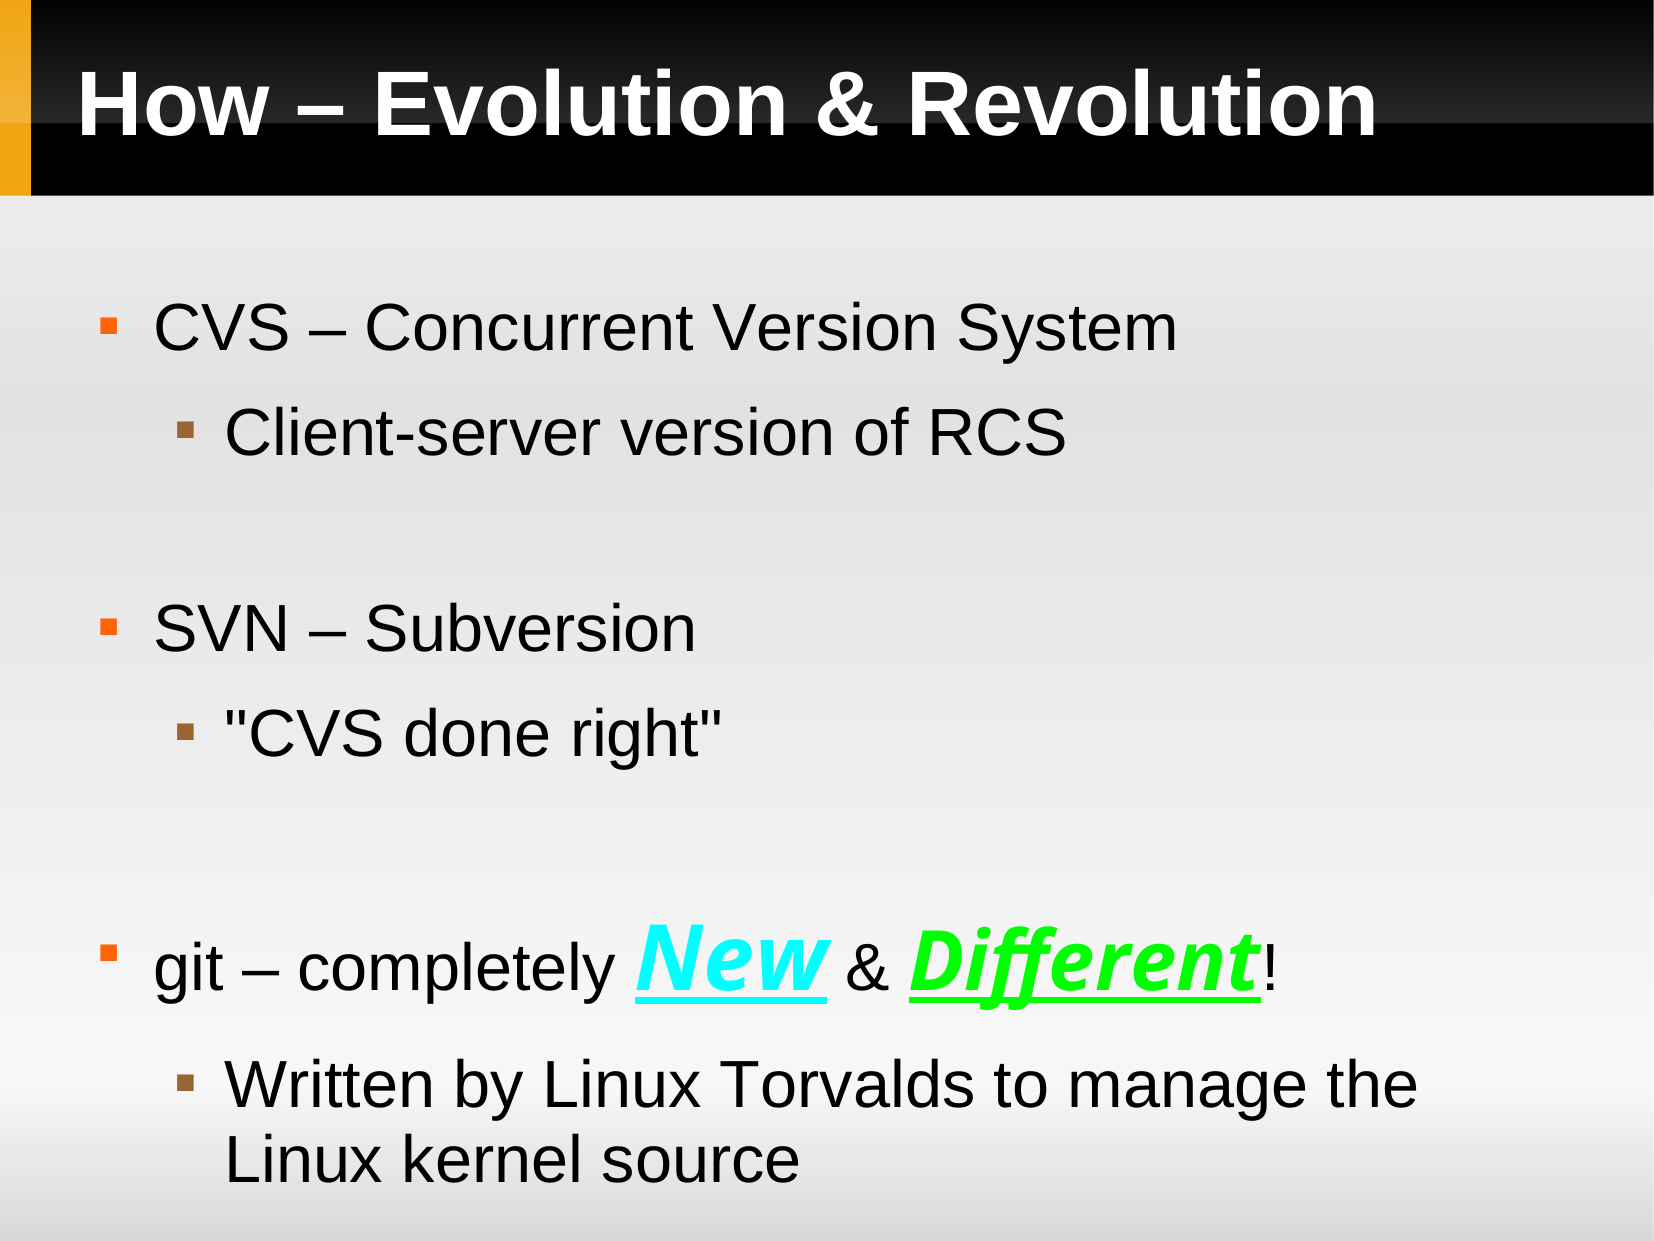

# How – Evolution & Revolution
CVS – Concurrent Version System
Client-server version of RCS
SVN – Subversion
"CVS done right"
git – completely New & Different!
Written by Linux Torvalds to manage the Linux kernel source